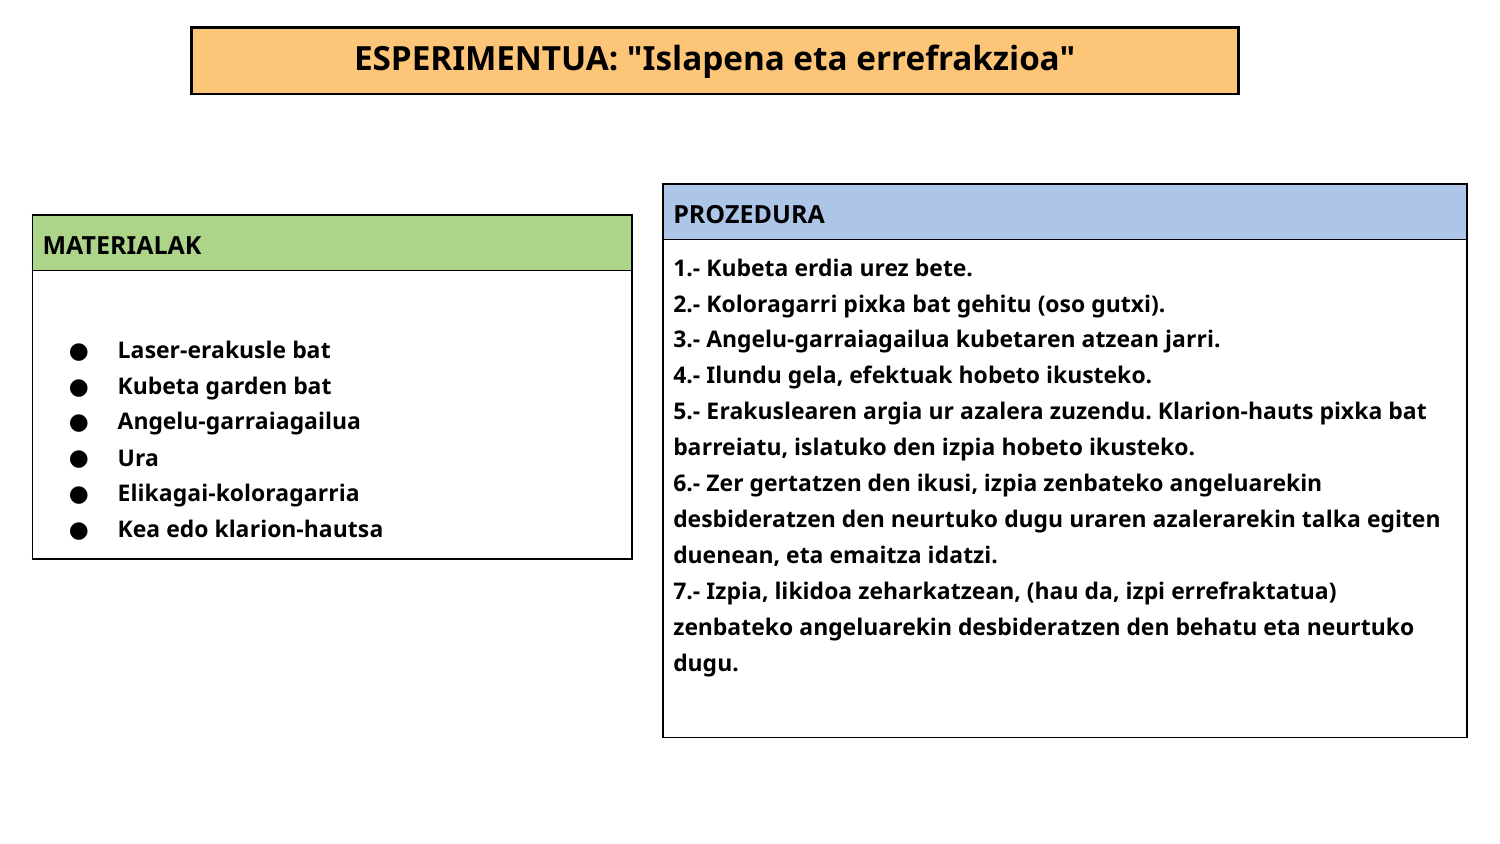

| ESPERIMENTUA: "Islapena eta errefrakzioa" |
| --- |
| PROZEDURA |
| --- |
| 1.- Kubeta erdia urez bete. 2.- Koloragarri pixka bat gehitu (oso gutxi). 3.- Angelu-garraiagailua kubetaren atzean jarri. 4.- Ilundu gela, efektuak hobeto ikusteko. 5.- Erakuslearen argia ur azalera zuzendu. Klarion-hauts pixka bat barreiatu, islatuko den izpia hobeto ikusteko. 6.- Zer gertatzen den ikusi, izpia zenbateko angeluarekin desbideratzen den neurtuko dugu uraren azalerarekin talka egiten duenean, eta emaitza idatzi. 7.- Izpia, likidoa zeharkatzean, (hau da, izpi errefraktatua) zenbateko angeluarekin desbideratzen den behatu eta neurtuko dugu. |
| MATERIALAK |
| --- |
| Laser-erakusle bat Kubeta garden bat Angelu-garraiagailua Ura Elikagai-koloragarria Kea edo klarion-hautsa |